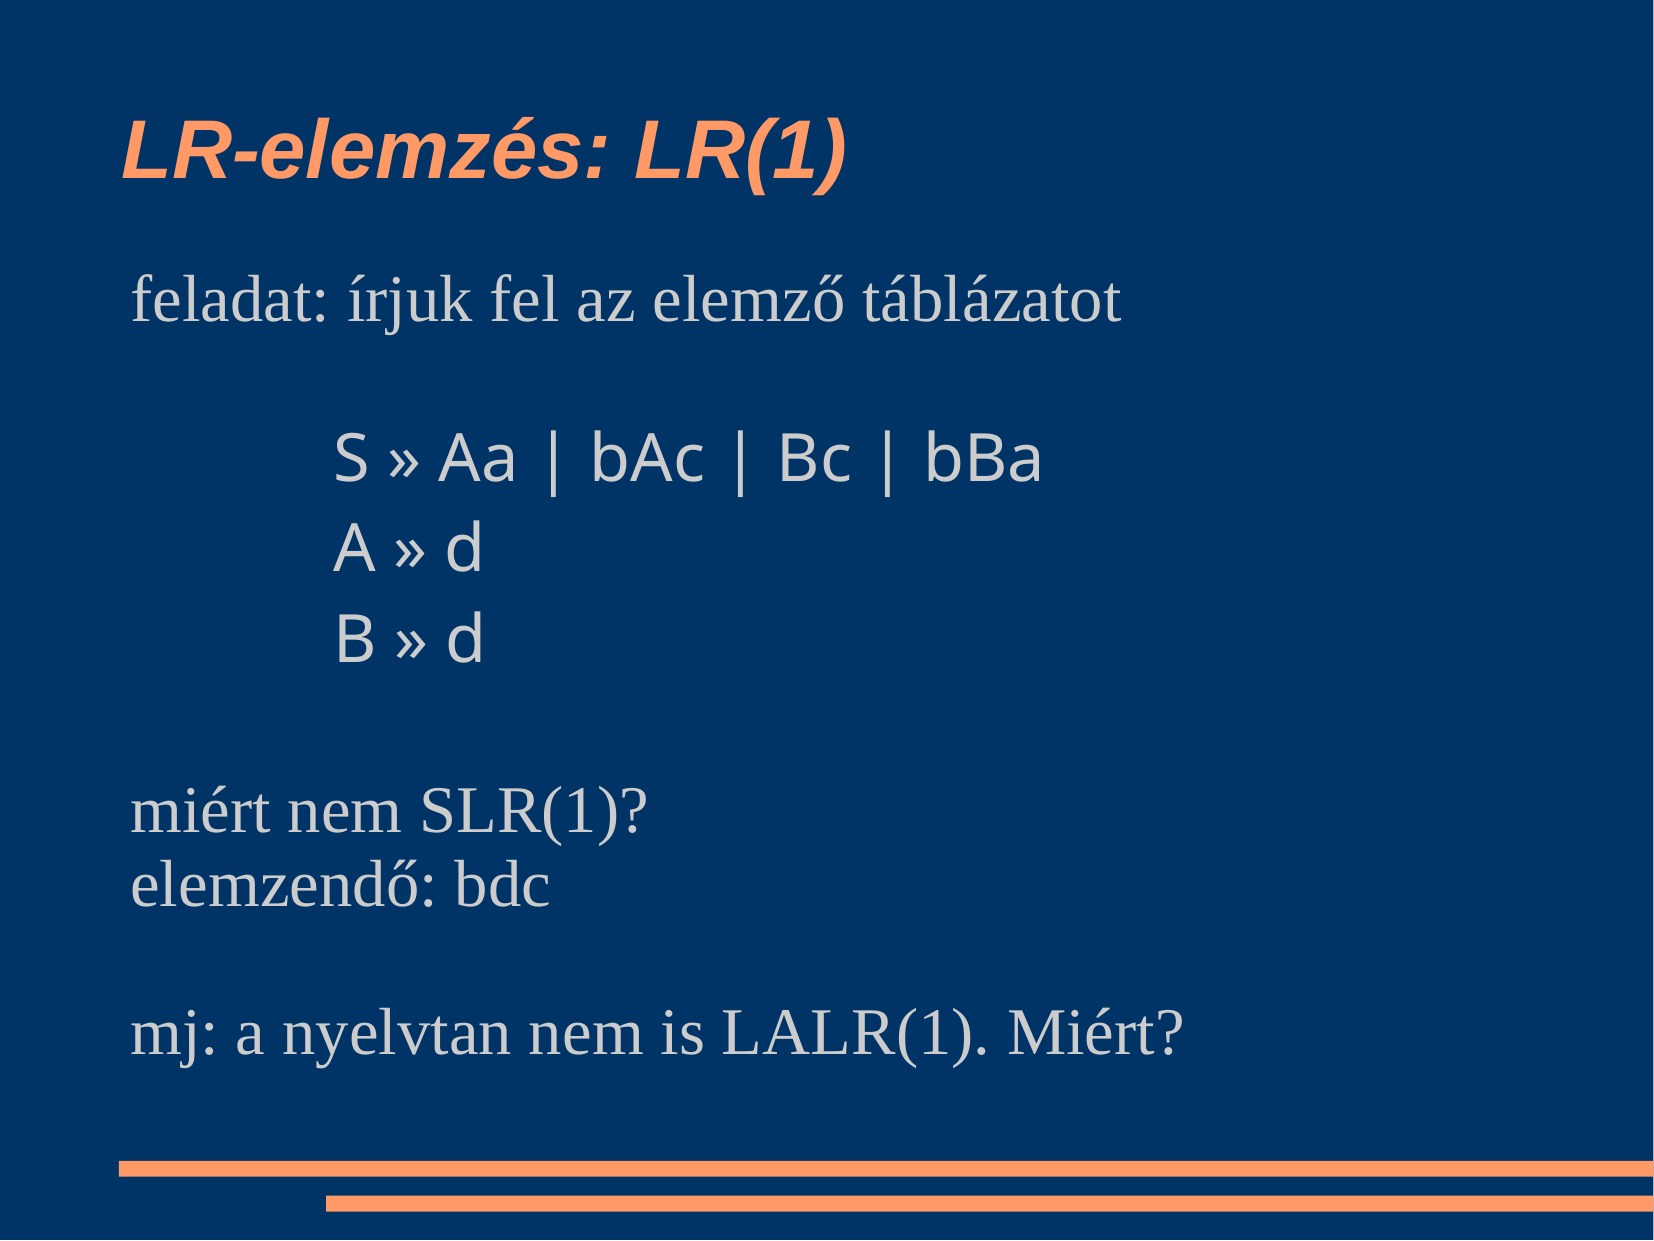

# LR-elemzés: LR(1)
feladat: írjuk fel az elemző táblázatot
		S » Aa | bAc | Bc | bBa
		A » d
		B » d
miért nem SLR(1)?
elemzendő: bdc
mj: a nyelvtan nem is LALR(1). Miért?